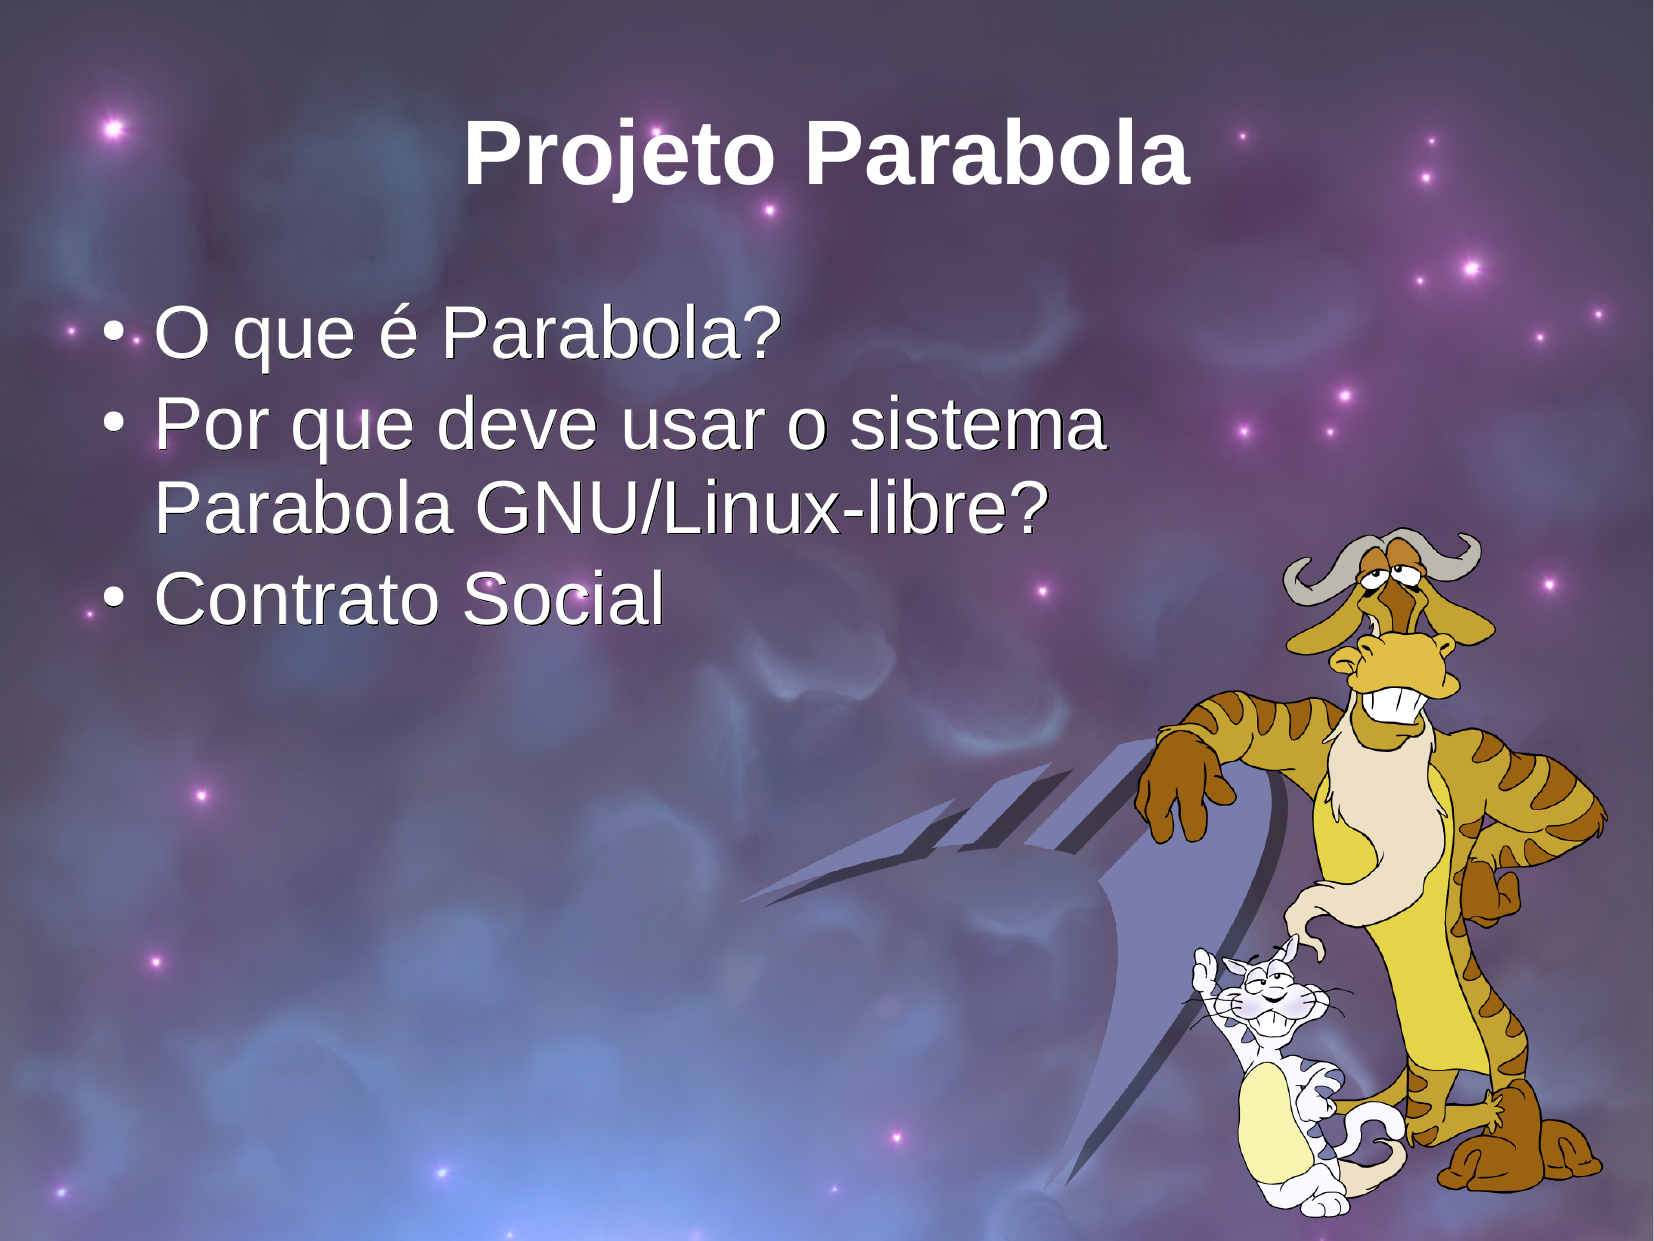

# Projeto Parabola
O que é Parabola?
Por que deve usar o sistema Parabola GNU/Linux-libre?
Contrato Social